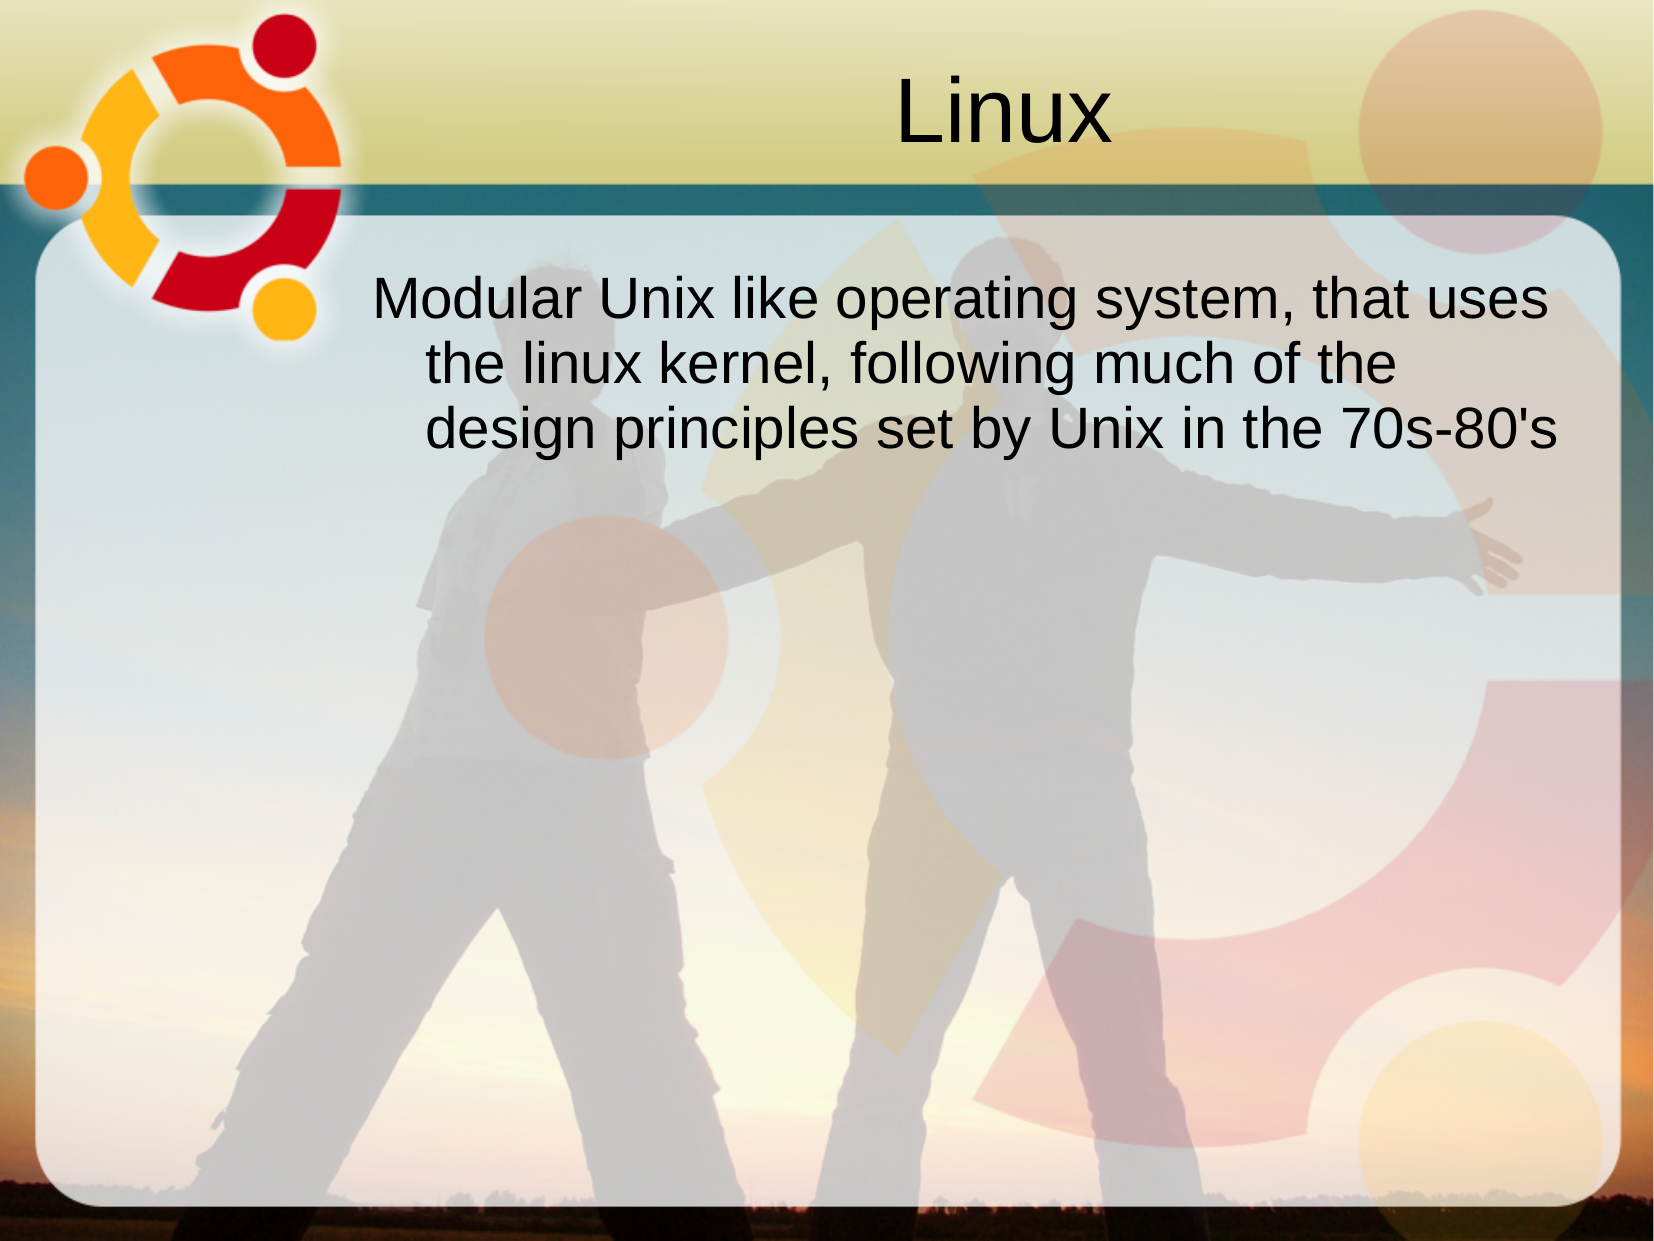

# Linux
Modular Unix like operating system, that uses the linux kernel, following much of the design principles set by Unix in the 70s-80's